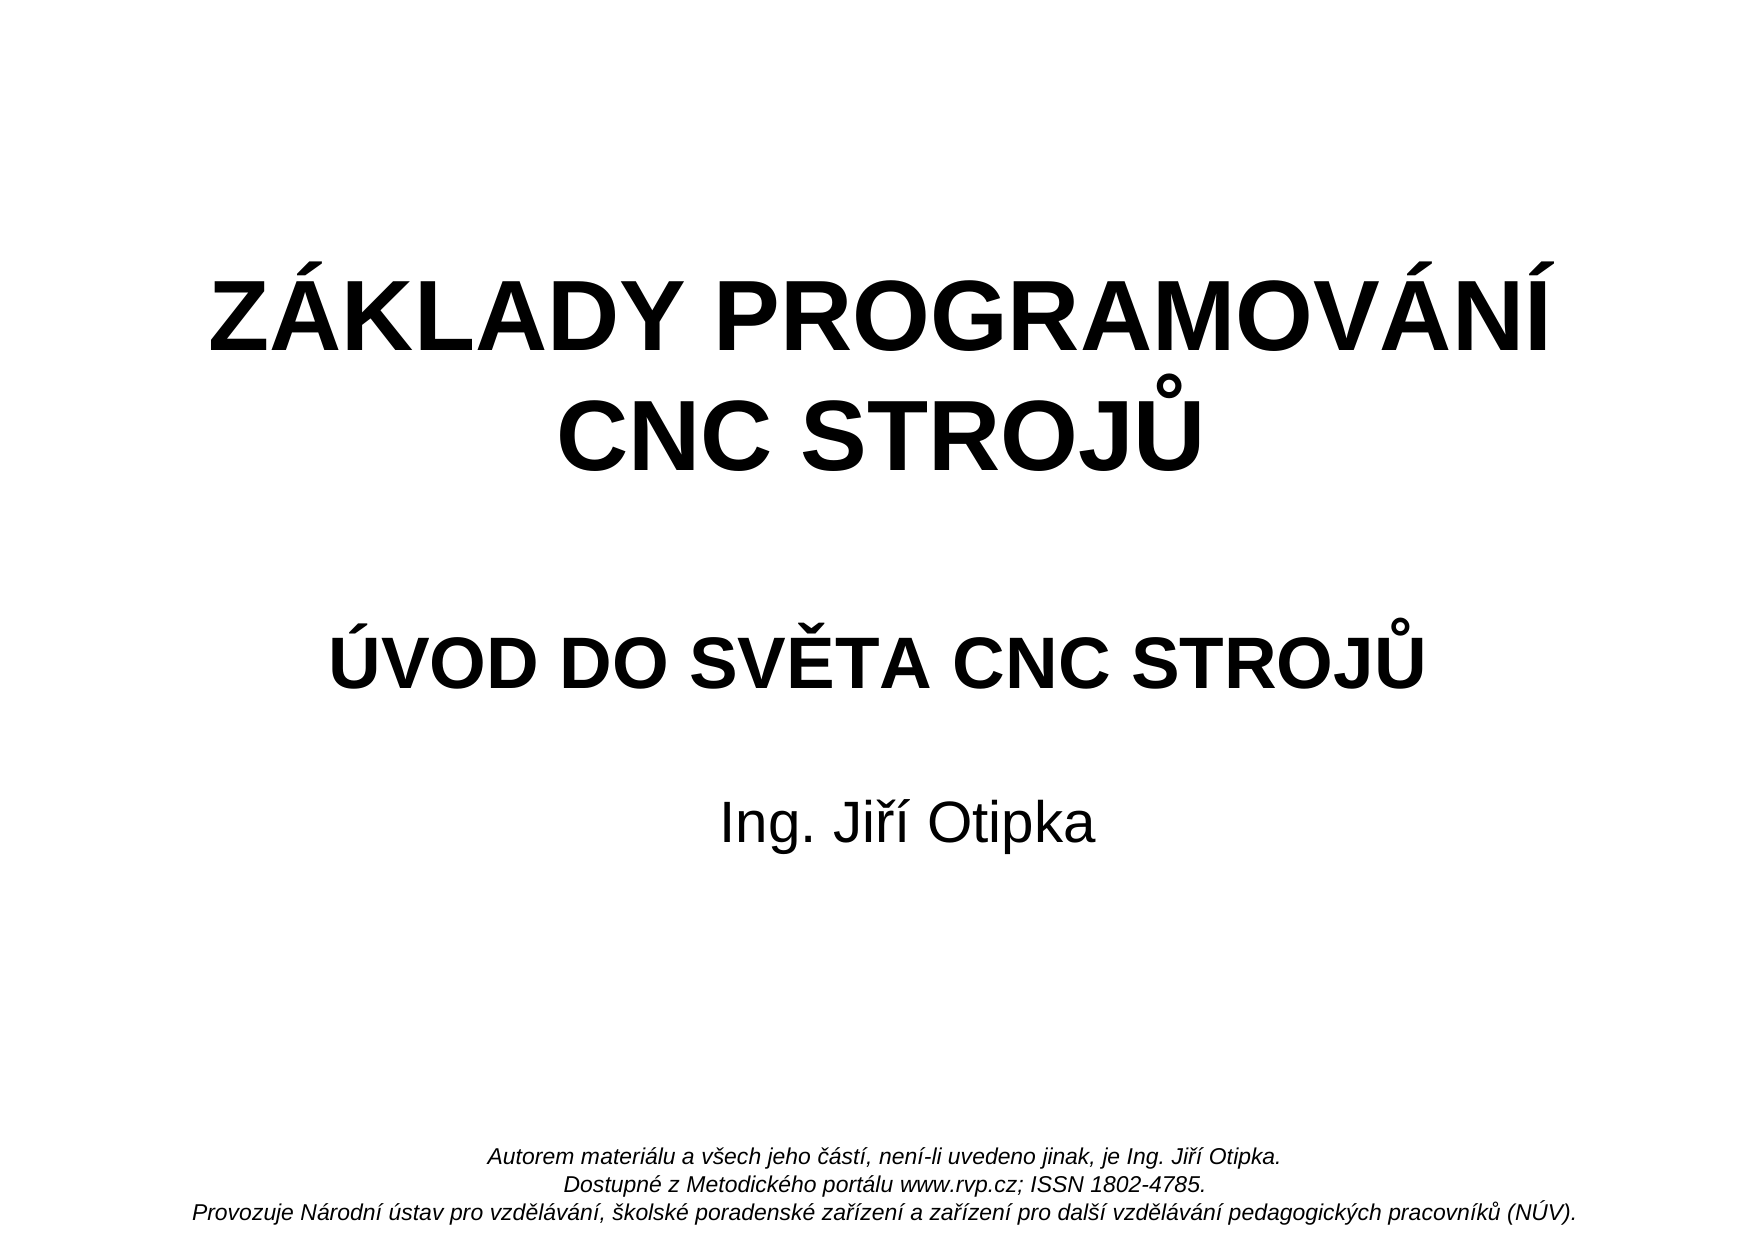

ZÁKLADY PROGRAMOVÁNÍ
CNC STROJŮ
ÚVOD DO SVĚTA CNC STROJŮ
Ing. Jiří Otipka
Autorem materiálu a všech jeho částí, není-li uvedeno jinak, je Ing. Jiří Otipka.
Dostupné z Metodického portálu www.rvp.cz; ISSN 1802-4785.
Provozuje Národní ústav pro vzdělávání, školské poradenské zařízení a zařízení pro další vzdělávání pedagogických pracovníků (NÚV).